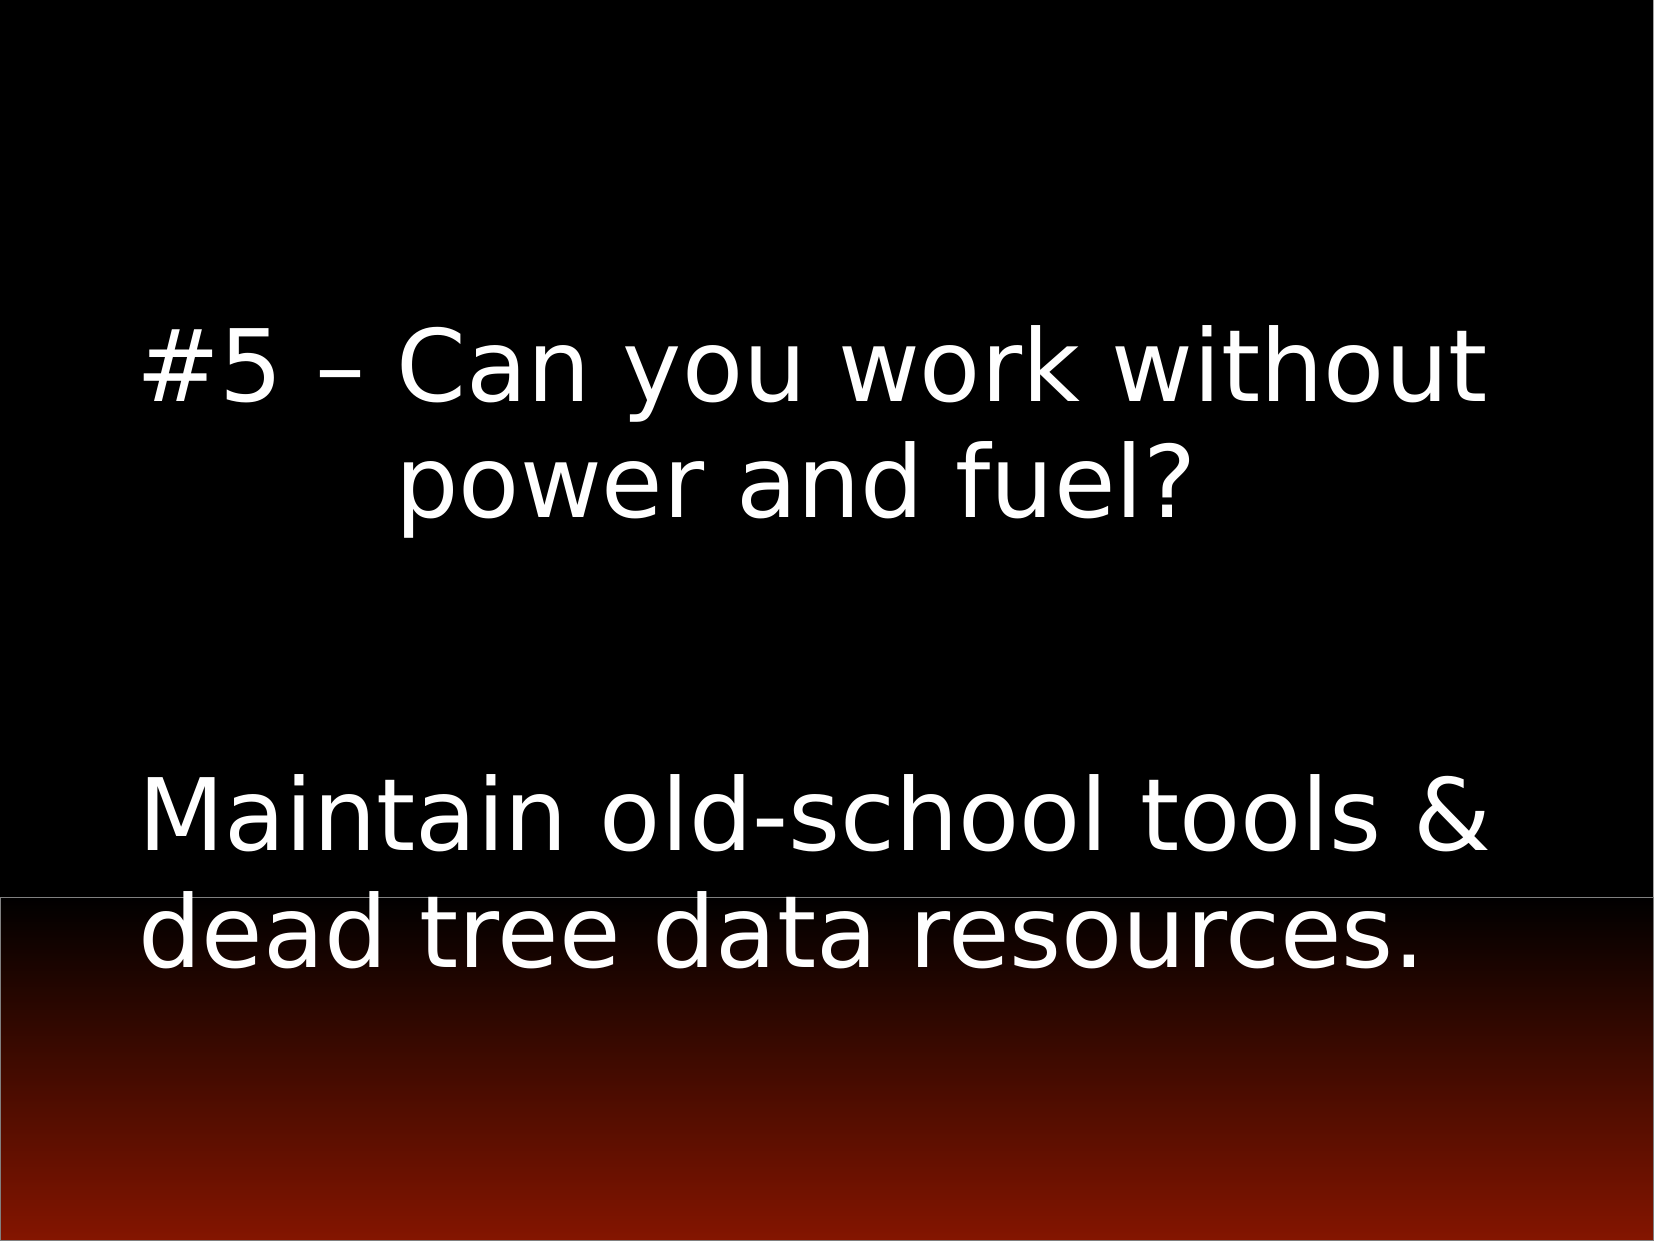

#5 – Can you work without power and fuel?
Maintain old-school tools & dead tree data resources.